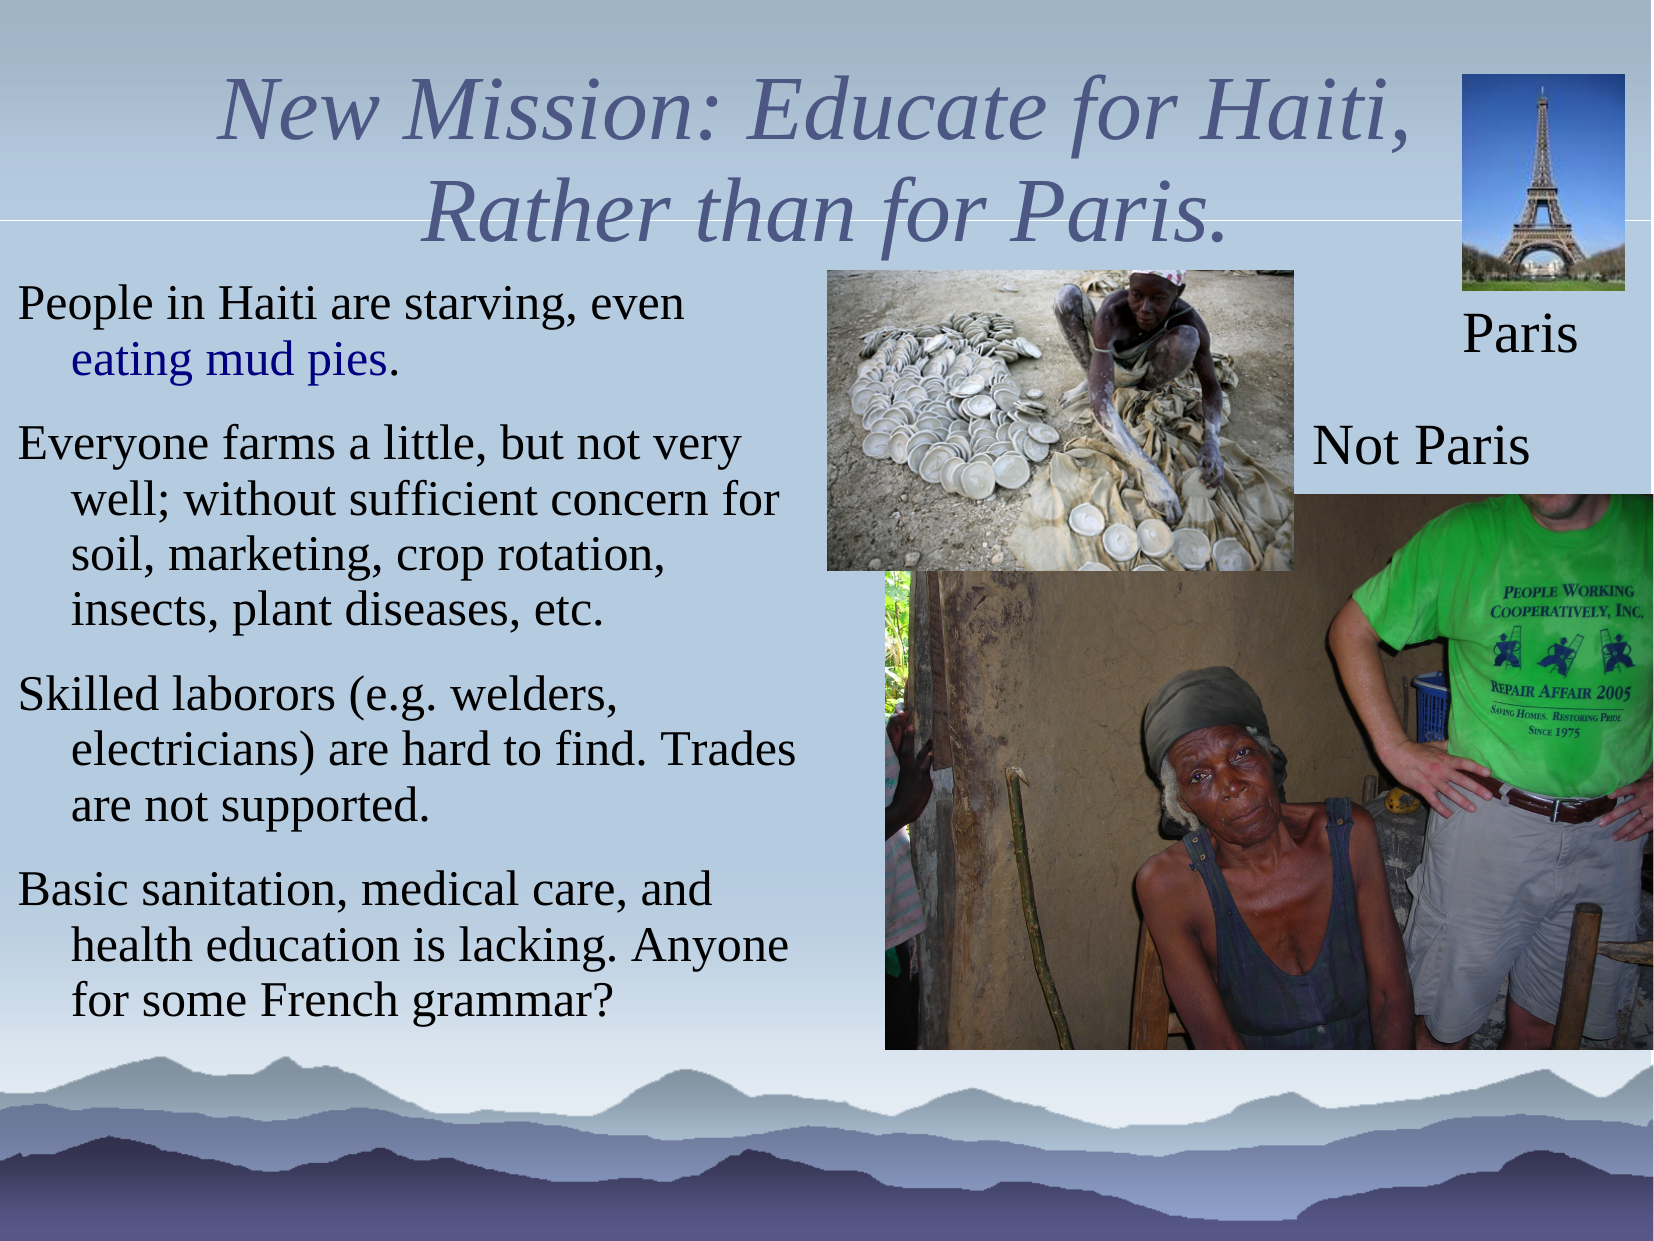

# New Mission: Educate for Haiti, Rather than for Paris.
People in Haiti are starving, even eating mud pies.
Everyone farms a little, but not very well; without sufficient concern for soil, marketing, crop rotation, insects, plant diseases, etc.
Skilled laborors (e.g. welders, electricians) are hard to find. Trades are not supported.
Basic sanitation, medical care, and health education is lacking. Anyone for some French grammar?
Paris
Not Paris